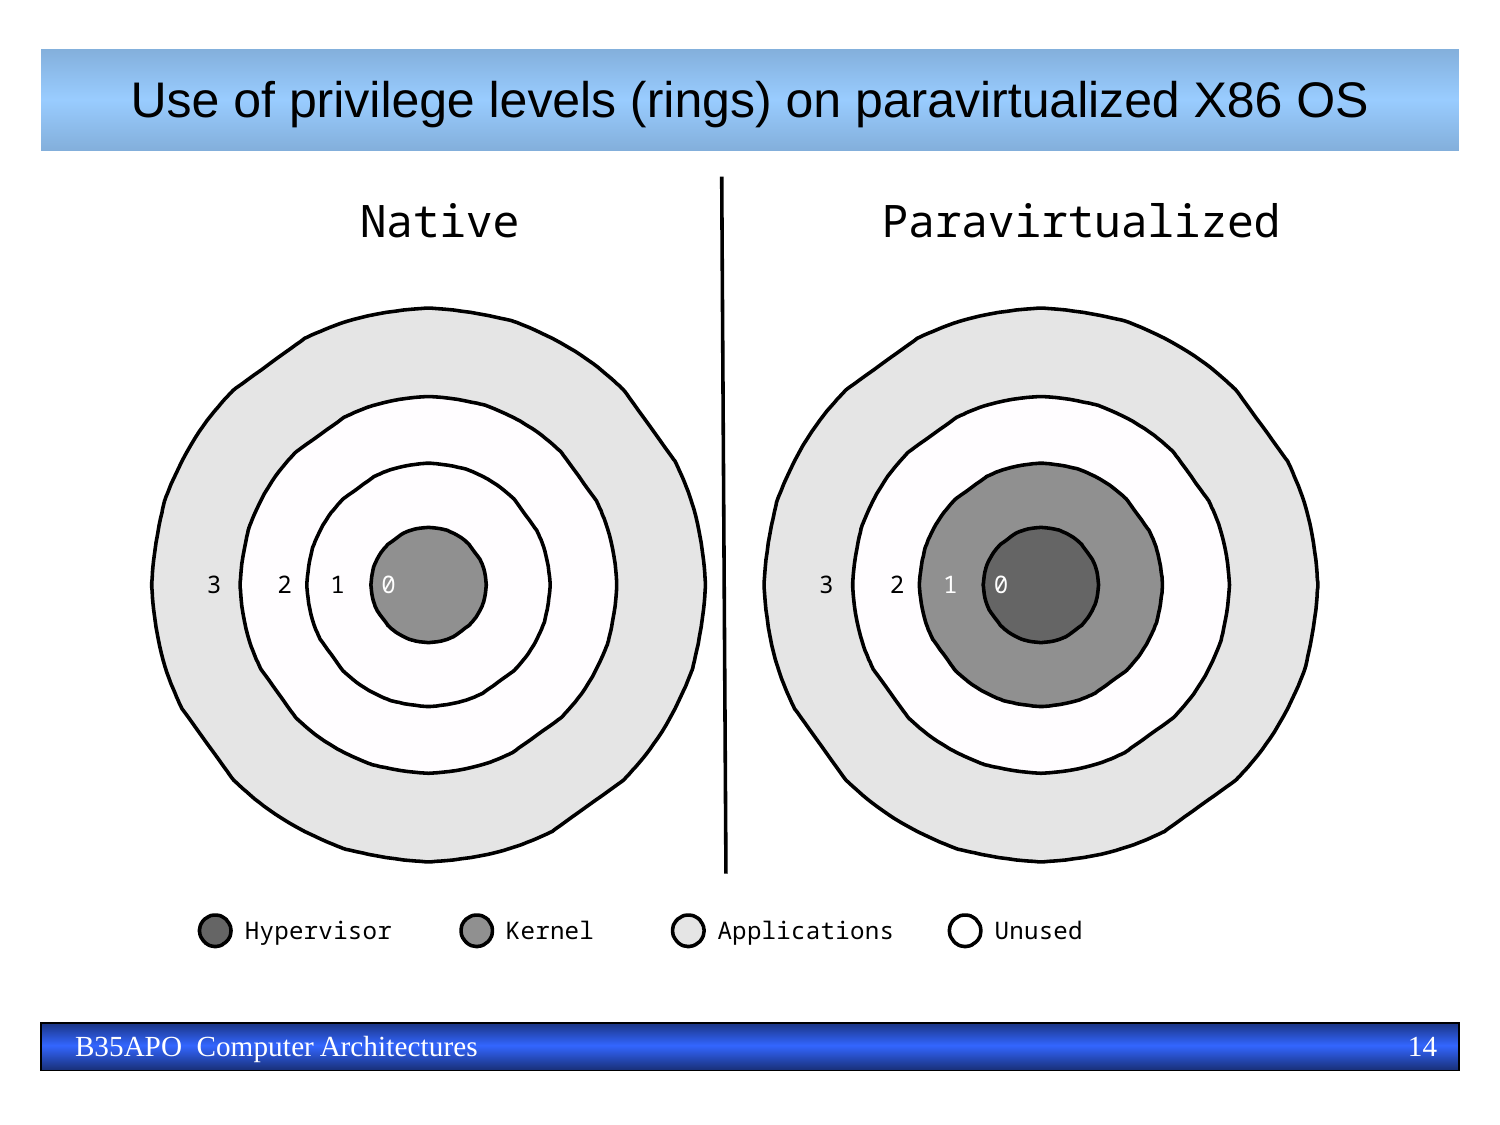

# Use of privilege levels (rings) on paravirtualized X86 OS
B35APO Computer Architectures
14